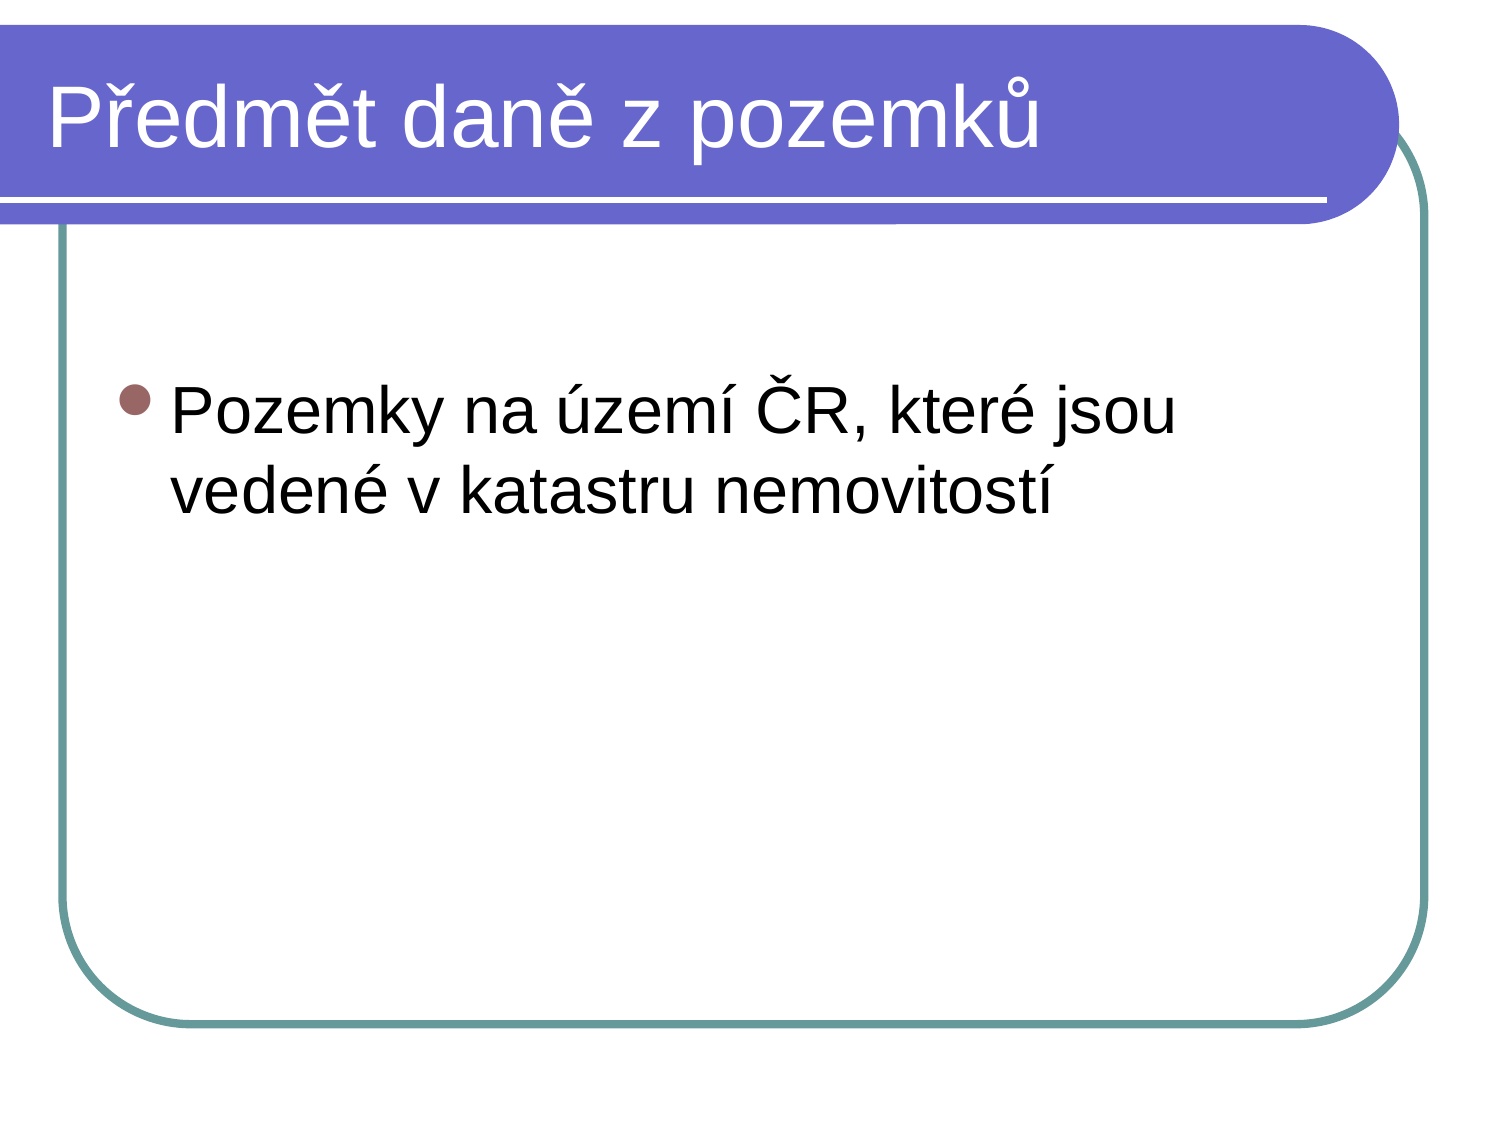

# Předmět daně z pozemků
Pozemky na území ČR, které jsou vedené v katastru nemovitostí